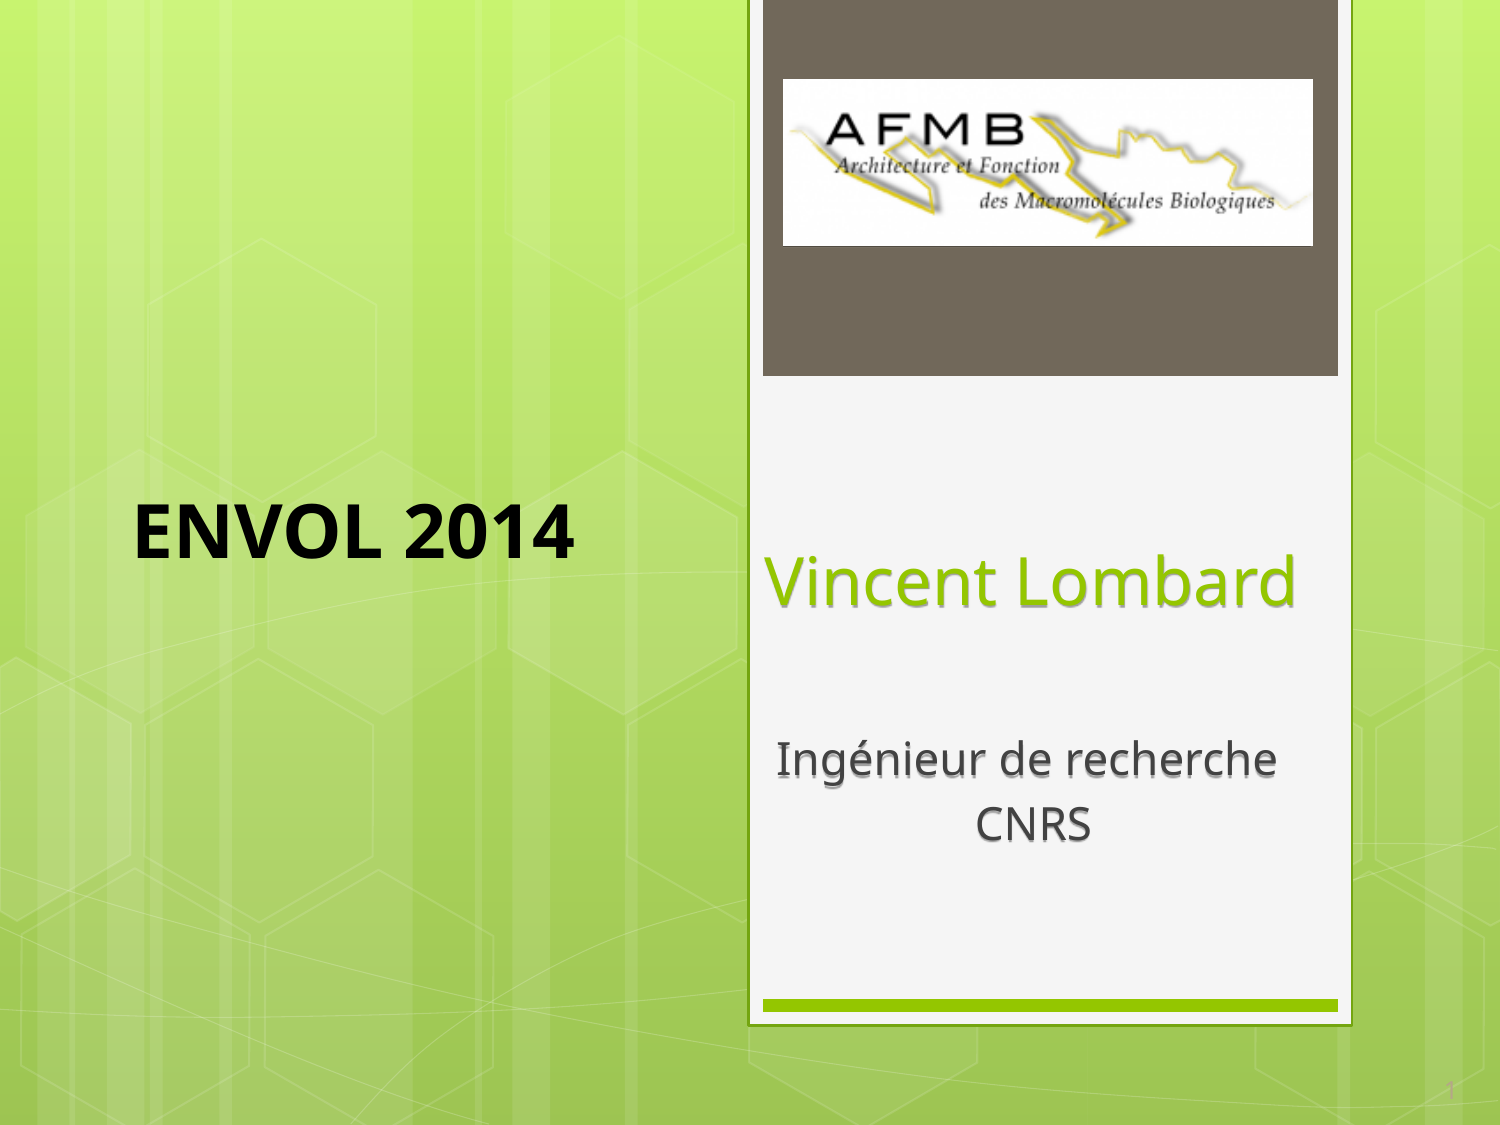

# Vincent Lombard
ENVOL 2014
Ingénieur de recherche
 CNRS
1